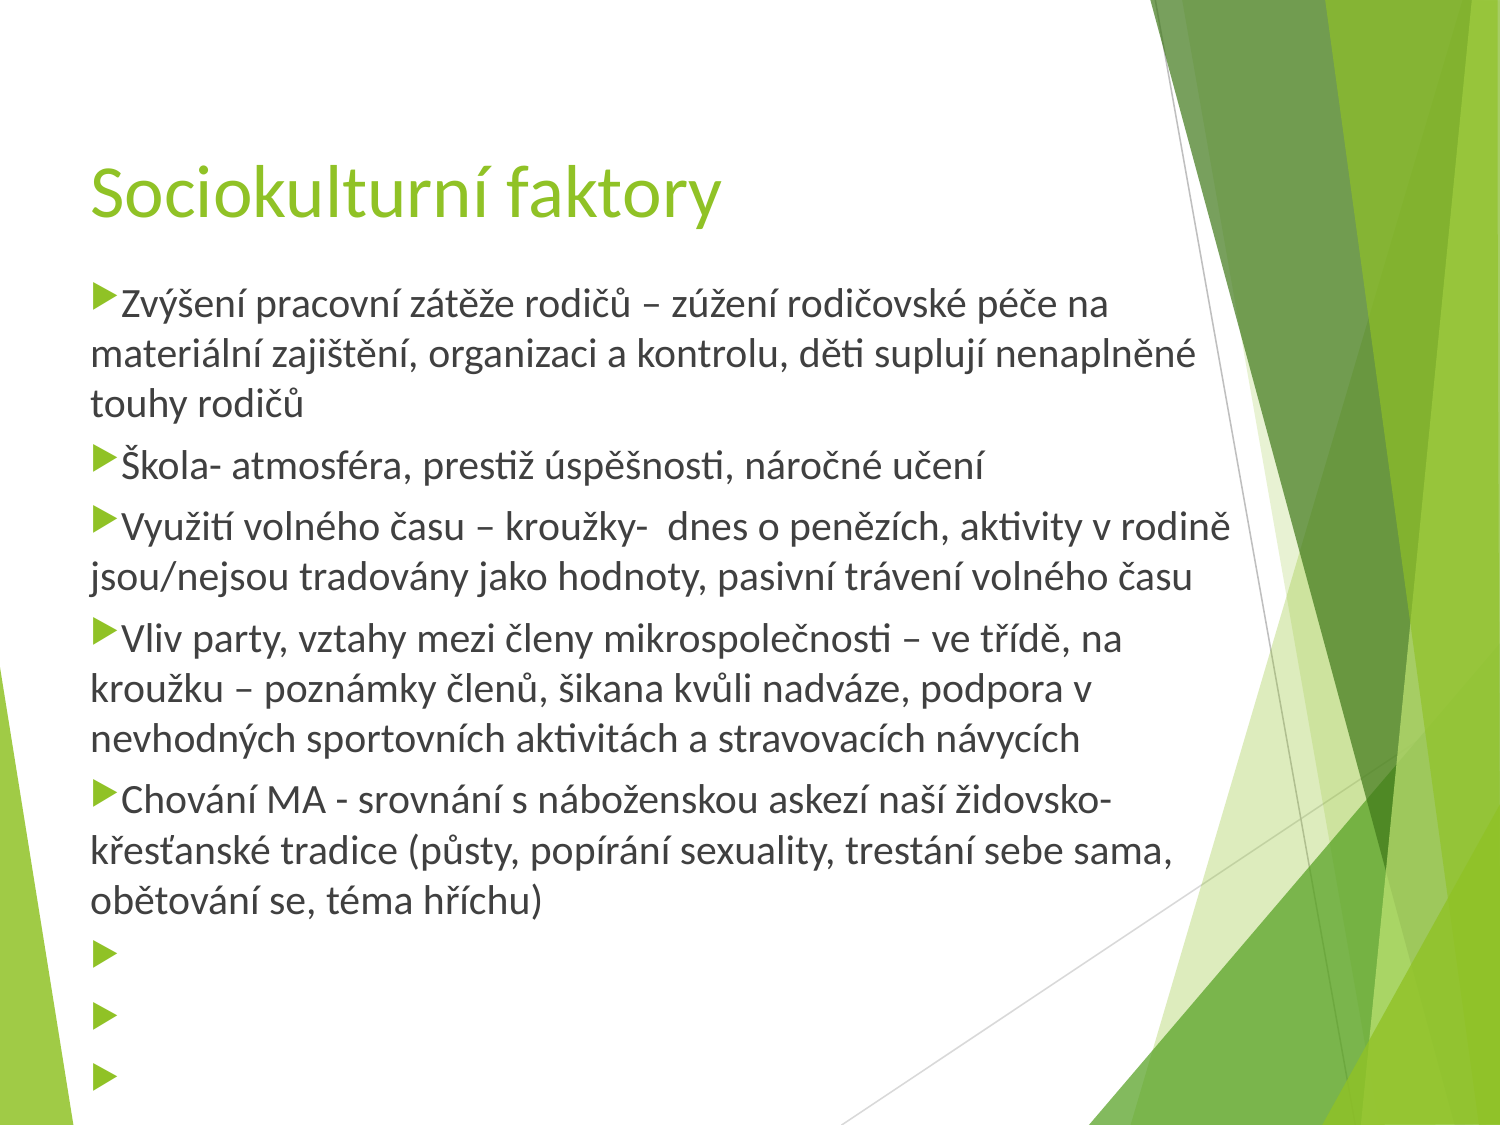

# Sociokulturní faktory
Zvýšení pracovní zátěže rodičů – zúžení rodičovské péče na materiální zajištění, organizaci a kontrolu, děti suplují nenaplněné touhy rodičů
Škola- atmosféra, prestiž úspěšnosti, náročné učení
Využití volného času – kroužky- dnes o penězích, aktivity v rodině jsou/nejsou tradovány jako hodnoty, pasivní trávení volného času
Vliv party, vztahy mezi členy mikrospolečnosti – ve třídě, na kroužku – poznámky členů, šikana kvůli nadváze, podpora v nevhodných sportovních aktivitách a stravovacích návycích
Chování MA - srovnání s náboženskou askezí naší židovsko-křesťanské tradice (půsty, popírání sexuality, trestání sebe sama, obětování se, téma hříchu)